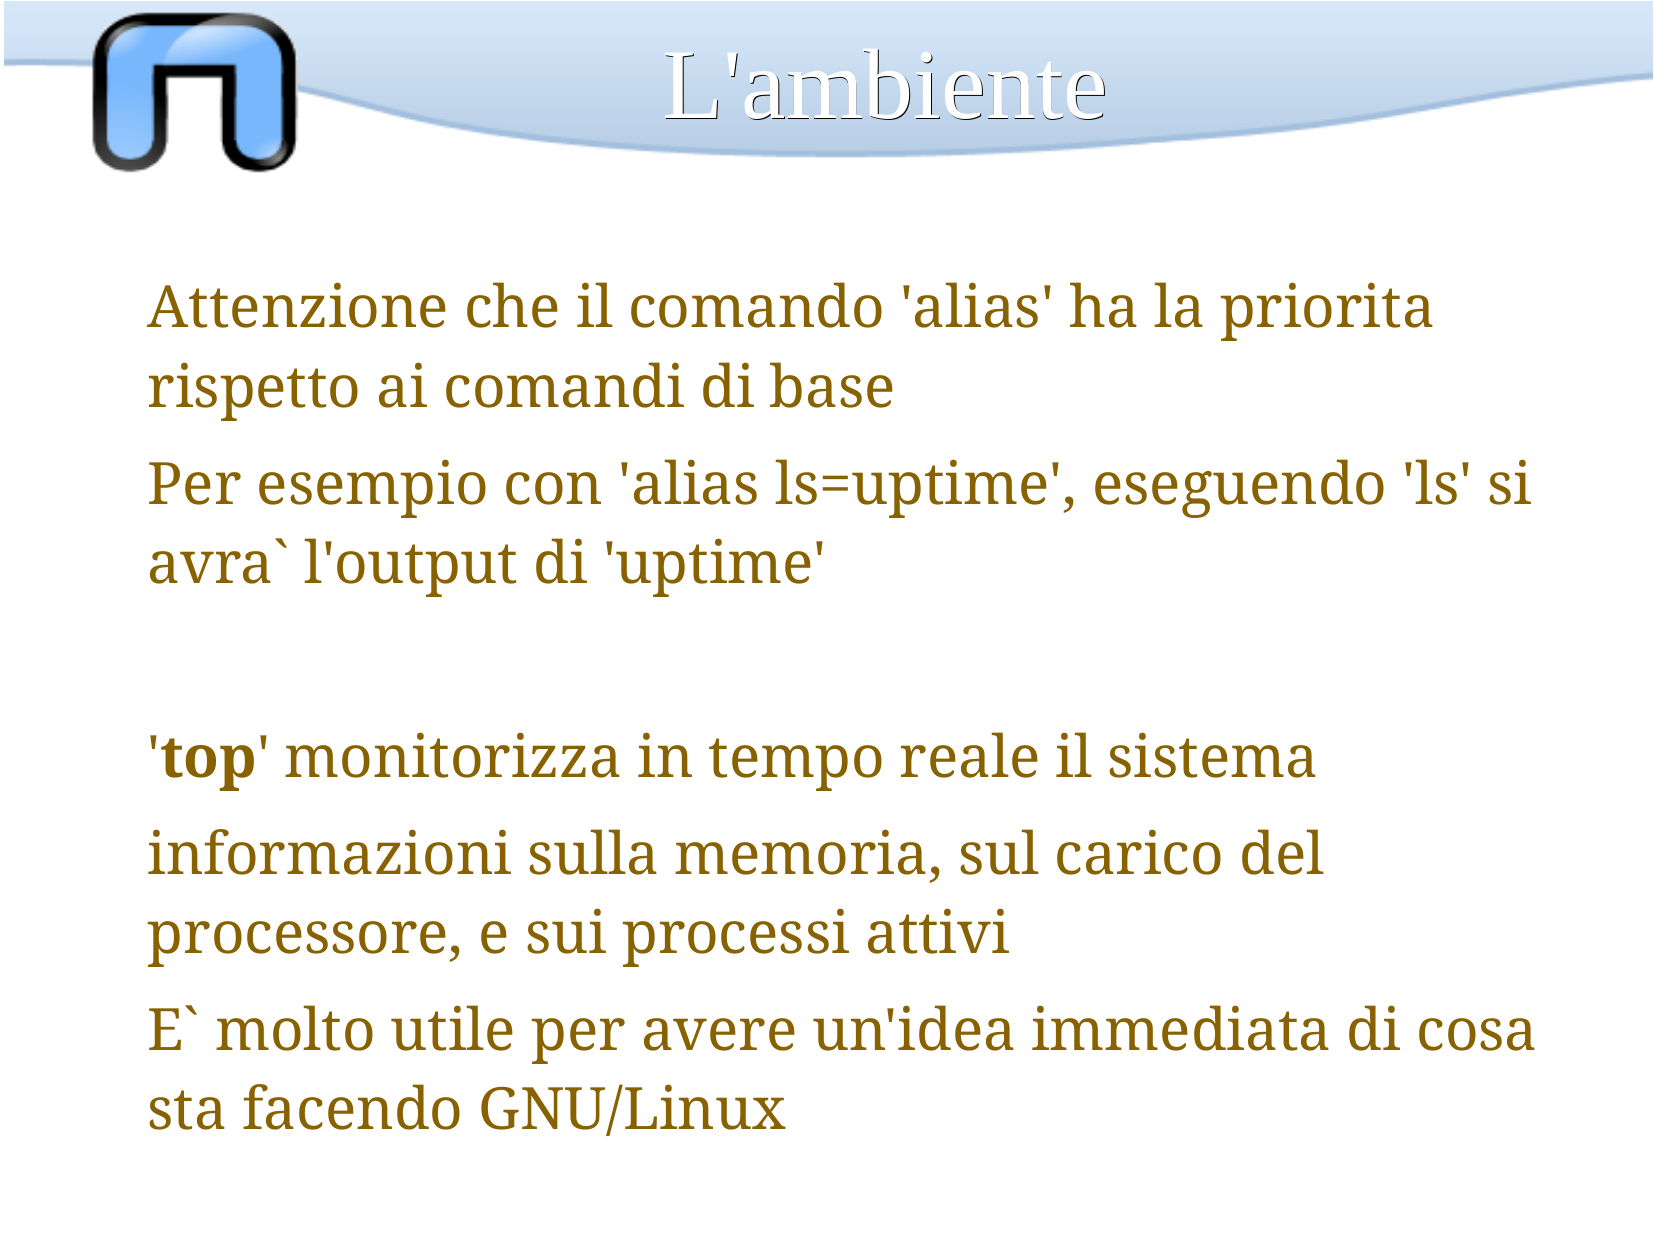

L'ambiente
# Attenzione che il comando 'alias' ha la priorita rispetto ai comandi di base
Per esempio con 'alias ls=uptime', eseguendo 'ls' si avra` l'output di 'uptime'
'top' monitorizza in tempo reale il sistema
informazioni sulla memoria, sul carico del processore, e sui processi attivi
E` molto utile per avere un'idea immediata di cosa sta facendo GNU/Linux